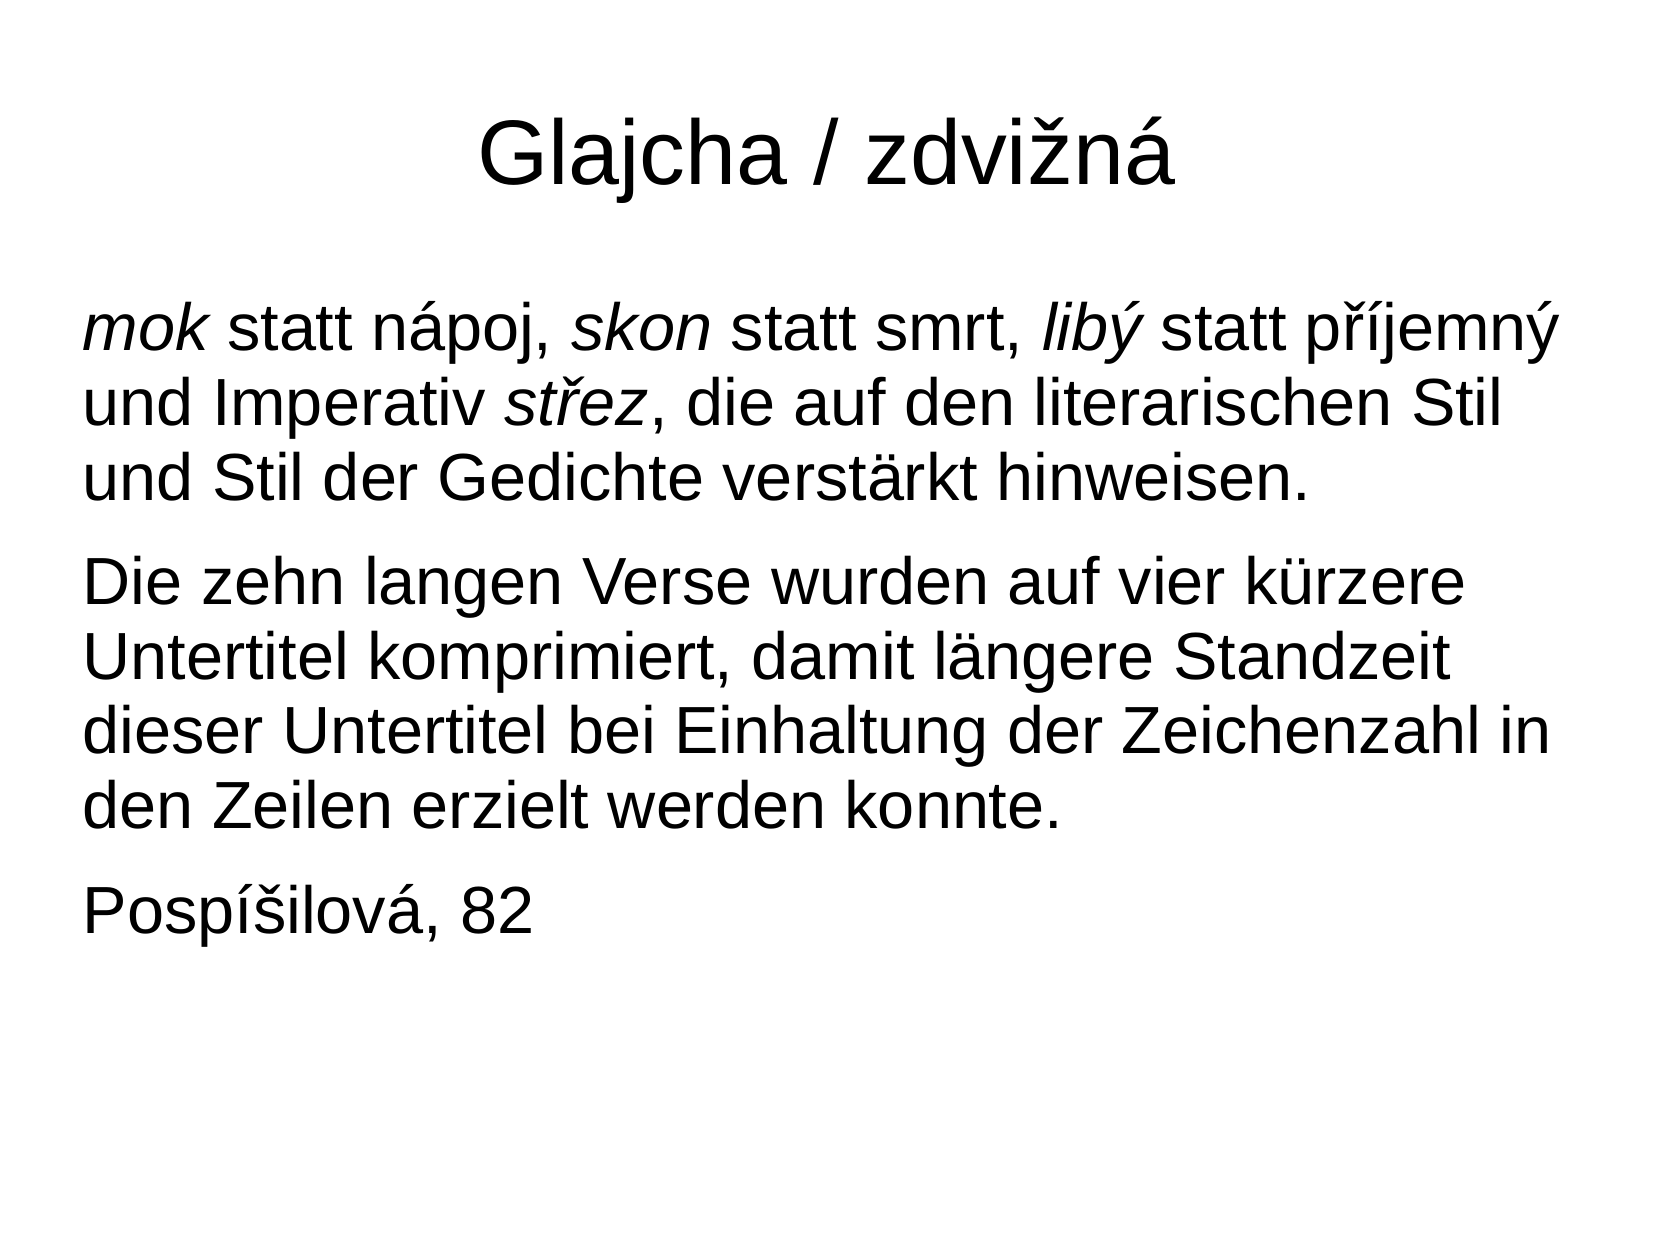

# Glajcha / zdvižná
mok statt nápoj, skon statt smrt, libý statt příjemný und Imperativ střez, die auf den literarischen Stil und Stil der Gedichte verstärkt hinweisen.
Die zehn langen Verse wurden auf vier kürzere Untertitel komprimiert, damit längere Standzeit dieser Untertitel bei Einhaltung der Zeichenzahl in den Zeilen erzielt werden konnte.
Pospíšilová, 82